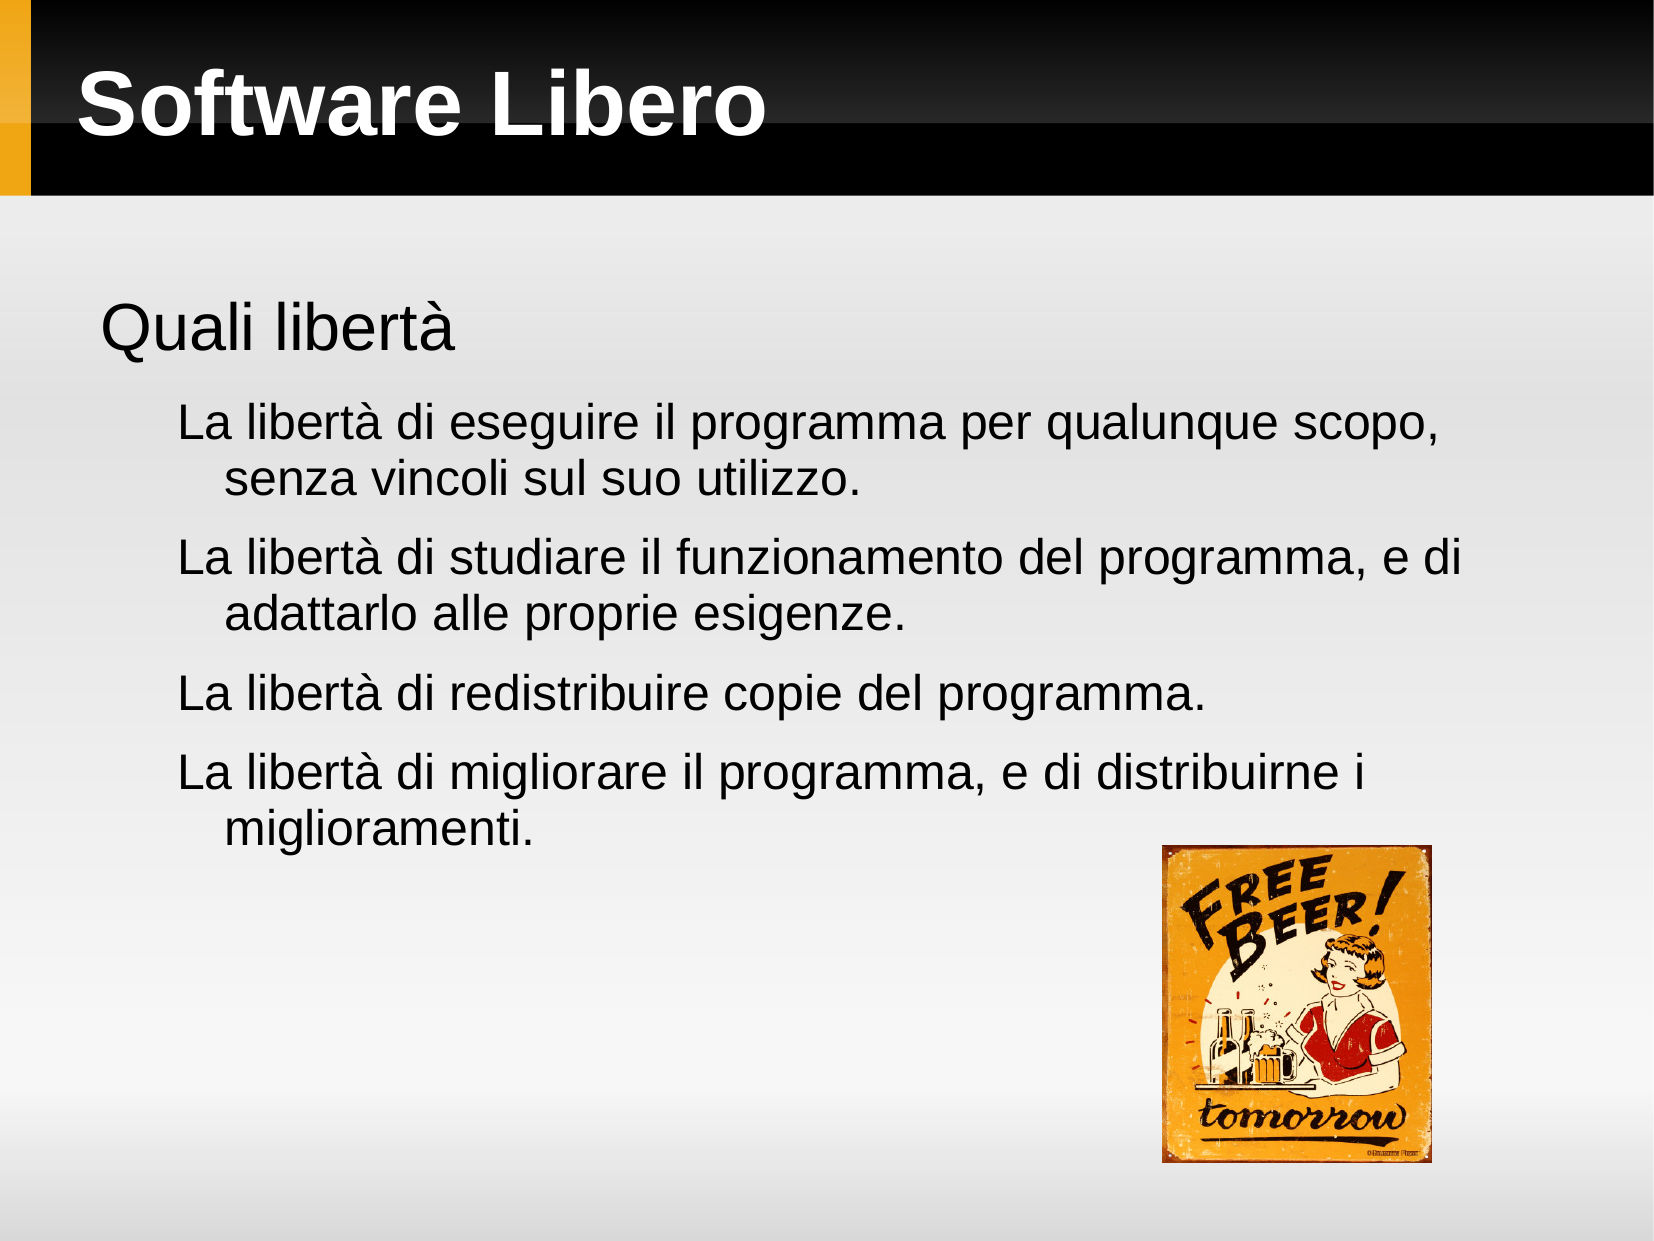

# Software Libero
Quali libertà
La libertà di eseguire il programma per qualunque scopo, senza vincoli sul suo utilizzo.
La libertà di studiare il funzionamento del programma, e di adattarlo alle proprie esigenze.
La libertà di redistribuire copie del programma.
La libertà di migliorare il programma, e di distribuirne i miglioramenti.